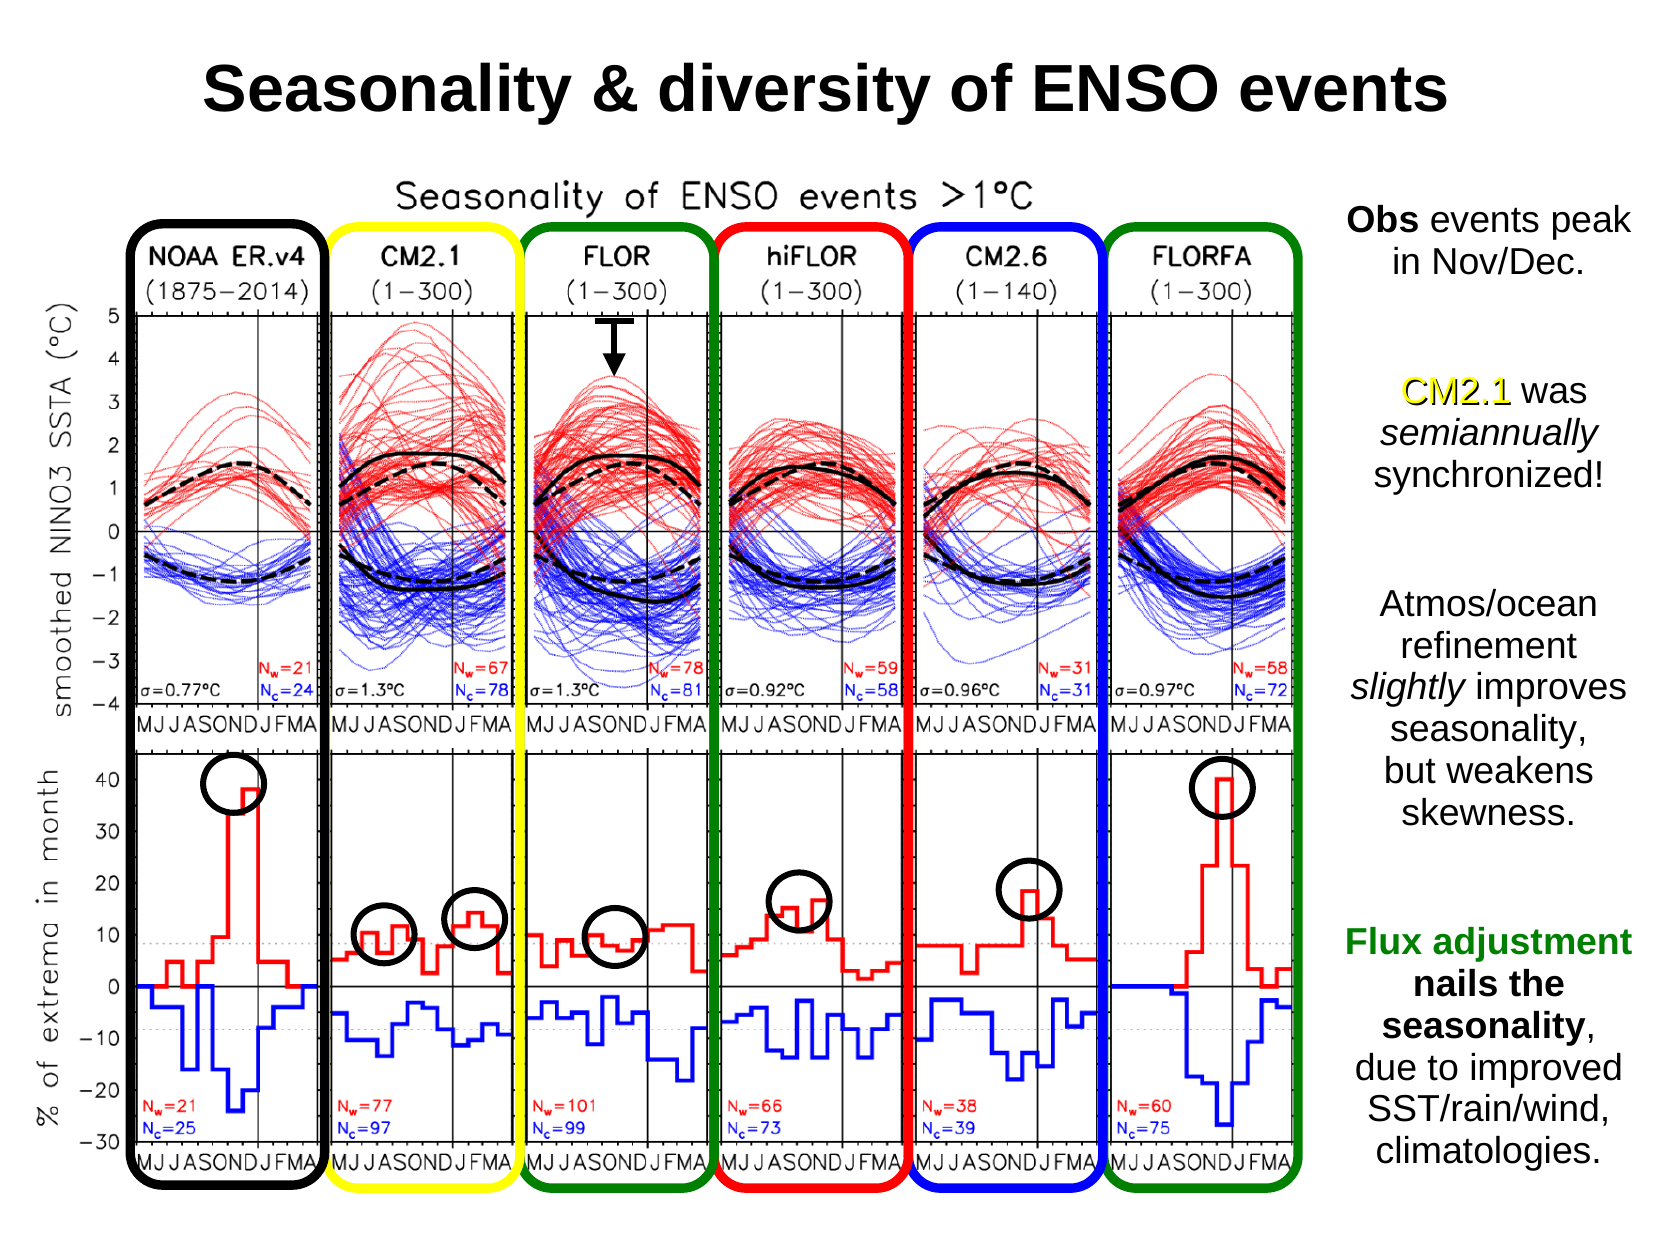

Seasonality & diversity of ENSO events
Obs events peak in Nov/Dec.
 CM2.1 was semiannually synchronized!
Atmos/ocean refinement
slightly improves seasonality,
but weakens skewness.
Flux adjustment nails the seasonality,
due to improved SST/rain/wind, climatologies.